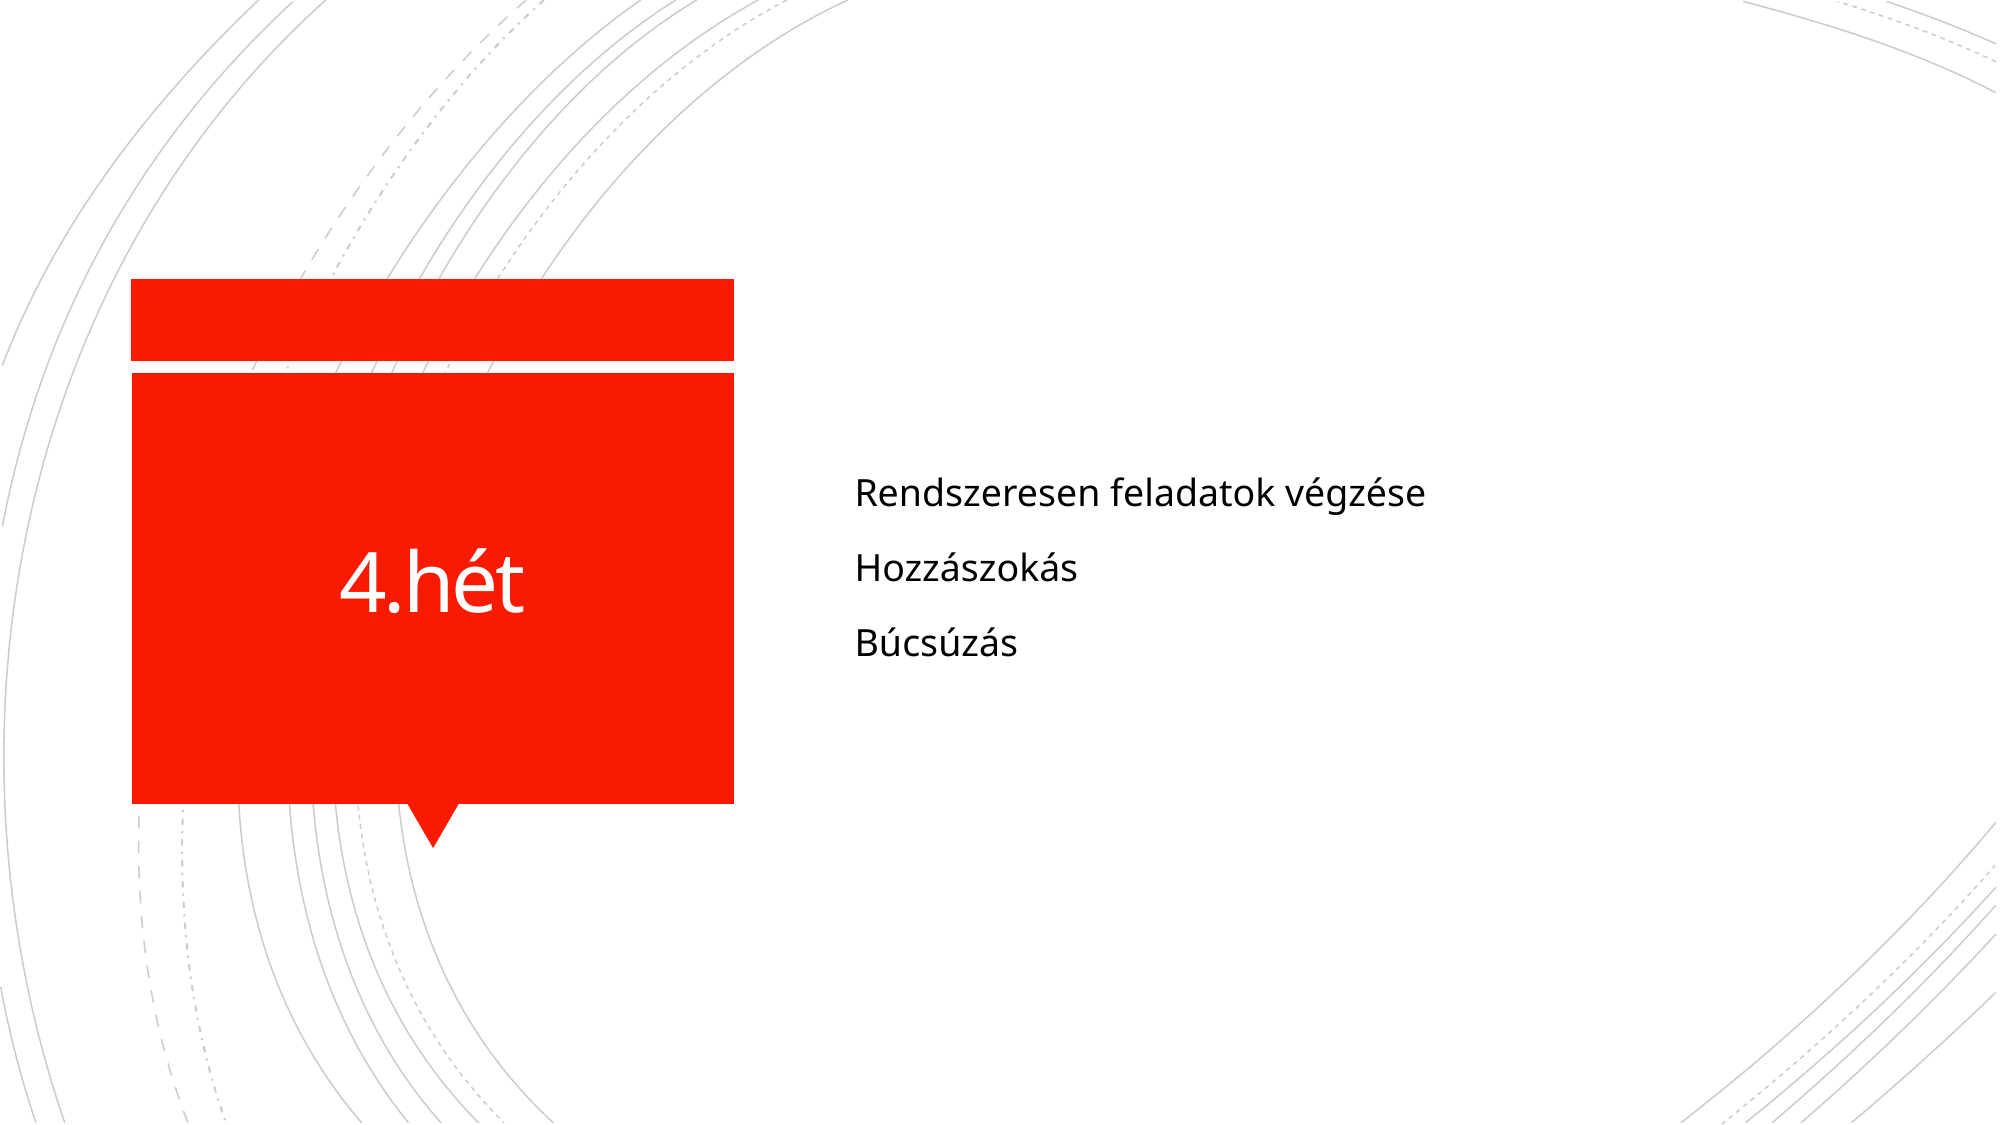

Rendszeresen feladatok végzése
Hozzászokás
Búcsúzás
# 4.hét